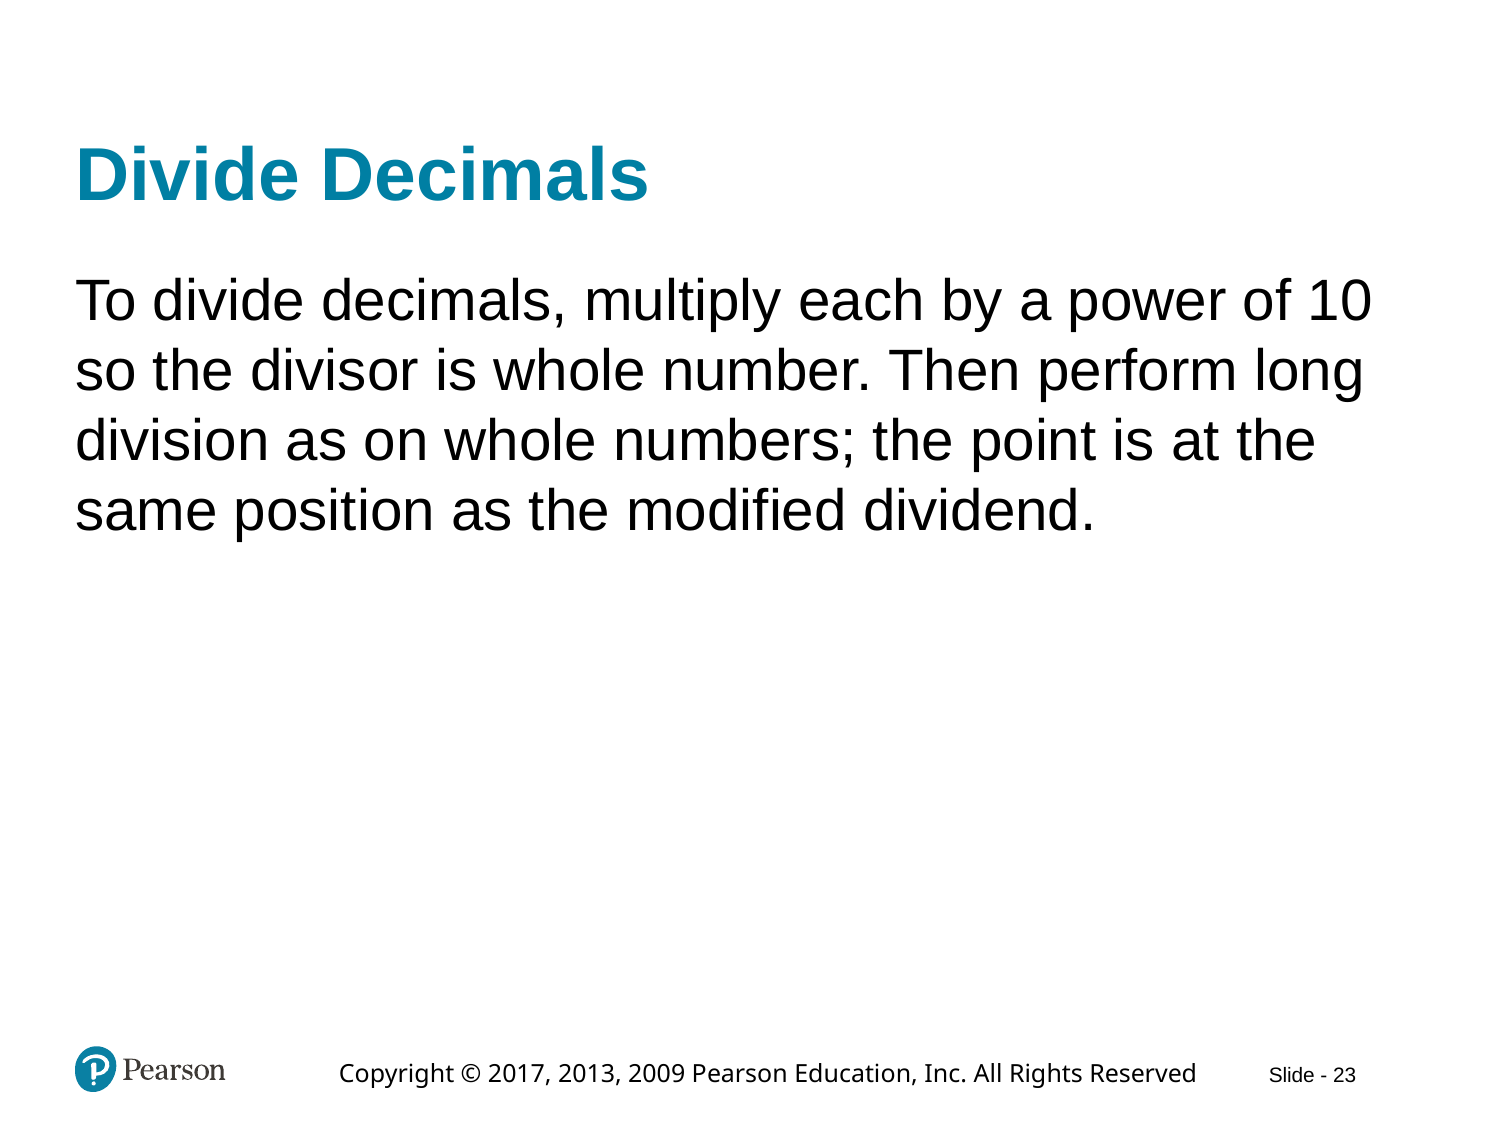

# Divide Decimals
To divide decimals, multiply each by a power of 10 so the divisor is whole number. Then perform long division as on whole numbers; the point is at the same position as the modified dividend.